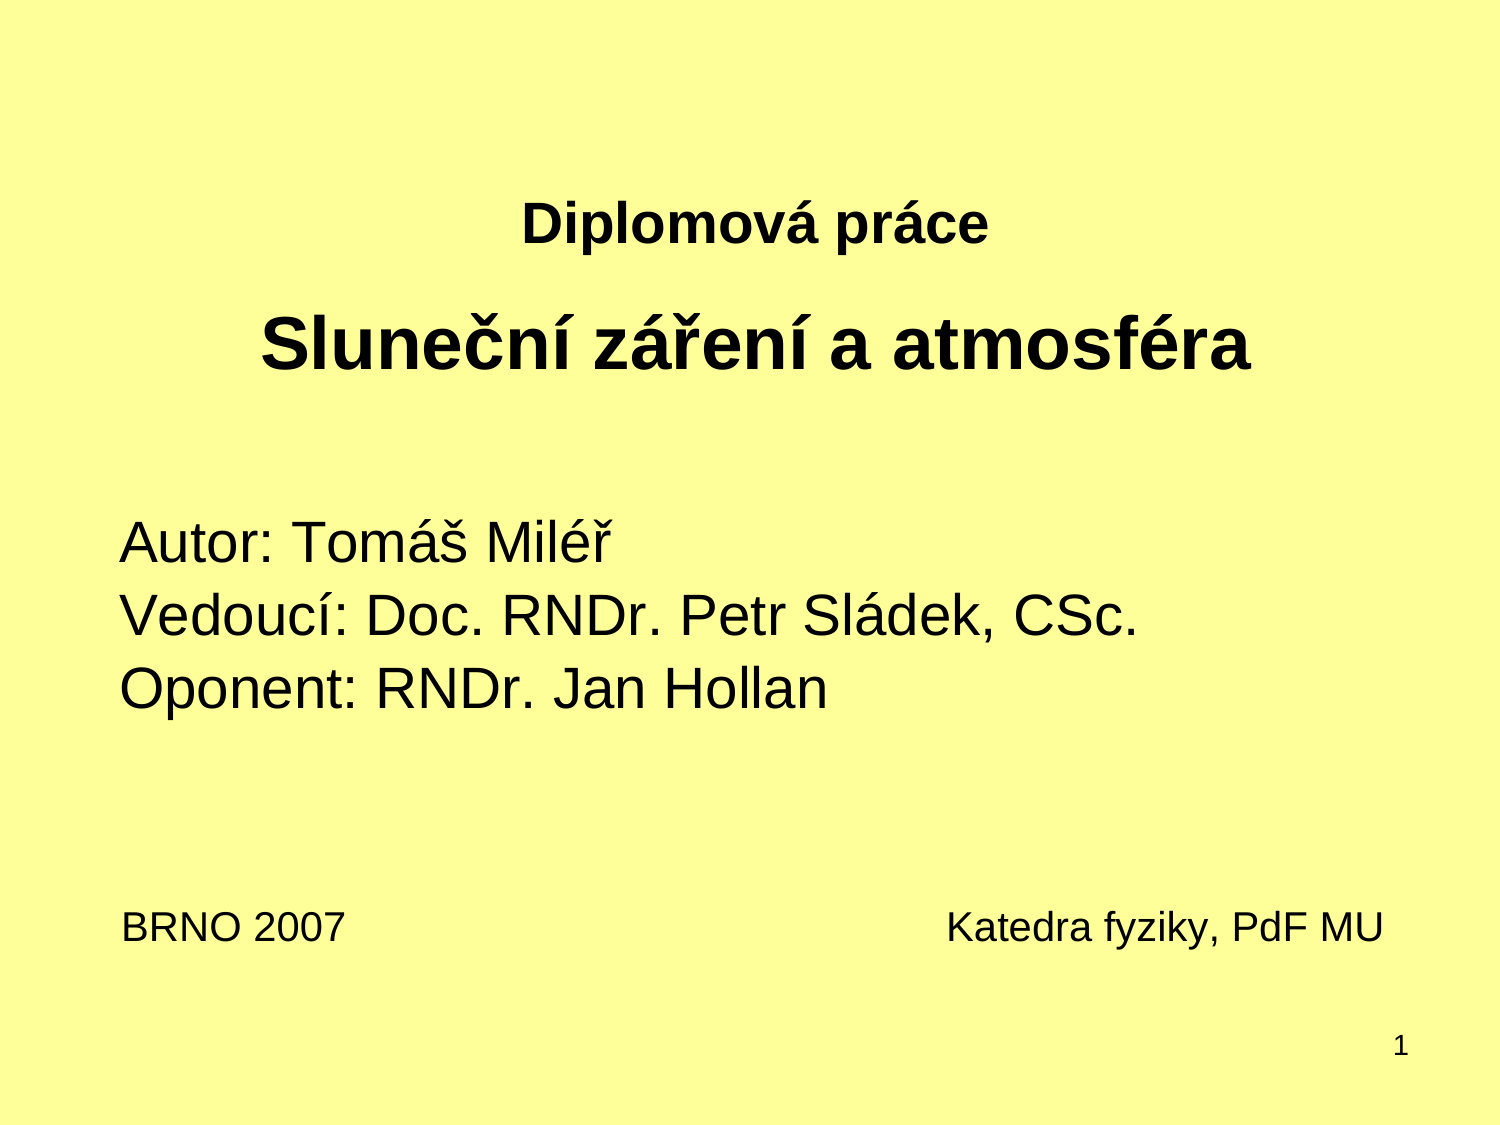

# Diplomová práce Sluneční záření a atmosféra
Autor: Tomáš Miléř
Vedoucí: Doc. RNDr. Petr Sládek, CSc.
Oponent: RNDr. Jan Hollan
BRNO 2007								Katedra fyziky, PdF MU
1